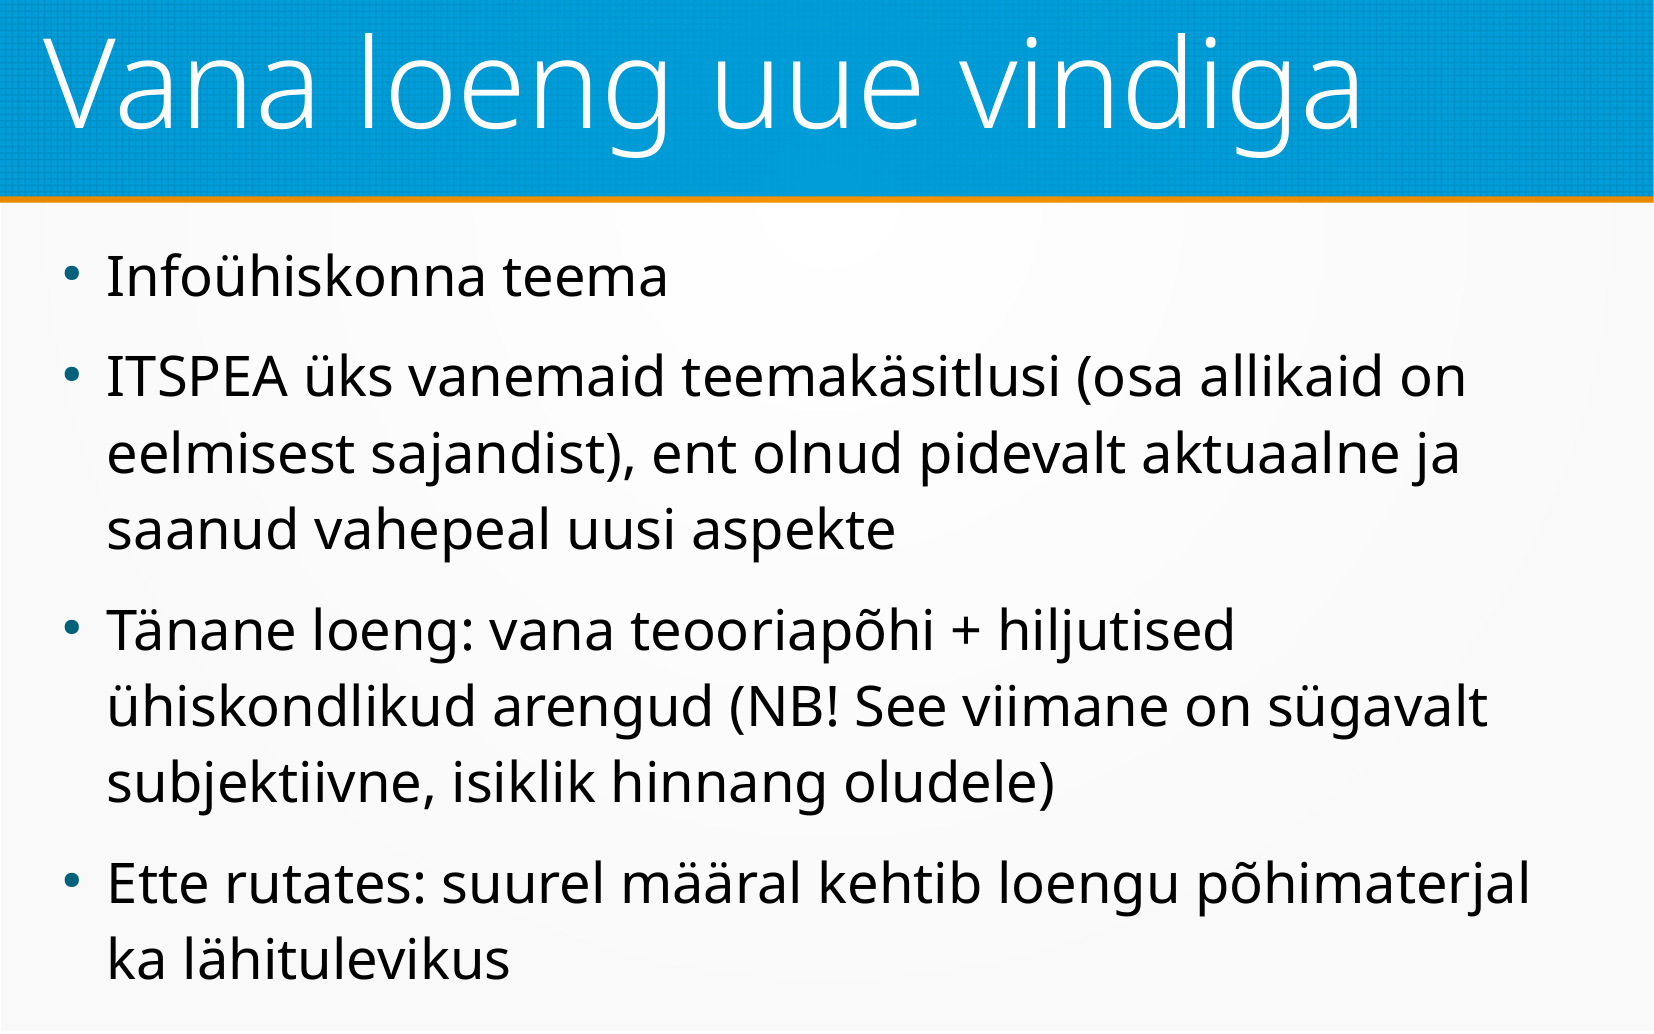

# Vana loeng uue vindiga
Infoühiskonna teema
ITSPEA üks vanemaid teemakäsitlusi (osa allikaid on eelmisest sajandist), ent olnud pidevalt aktuaalne ja saanud vahepeal uusi aspekte
Tänane loeng: vana teooriapõhi + hiljutised ühiskondlikud arengud (NB! See viimane on sügavalt subjektiivne, isiklik hinnang oludele)
Ette rutates: suurel määral kehtib loengu põhimaterjal ka lähitulevikus